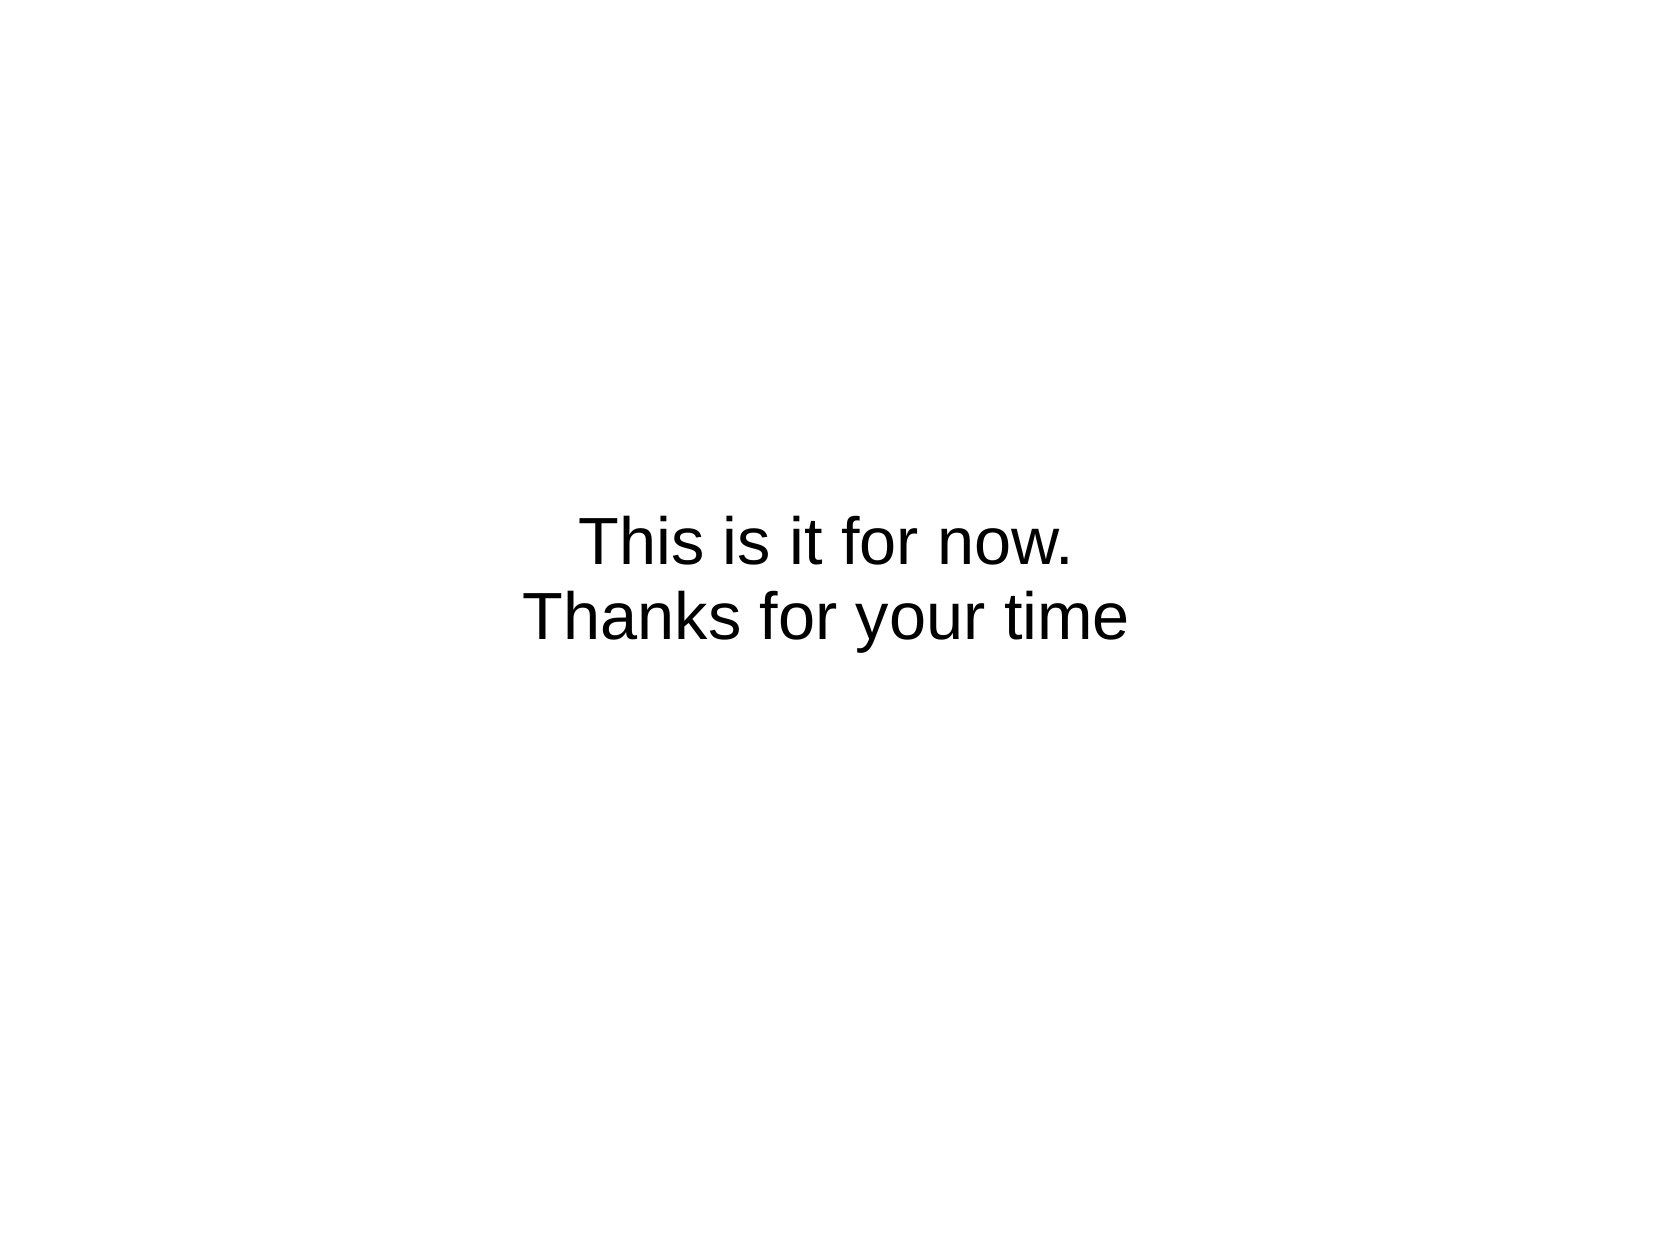

# This is it for now.
Thanks for your time